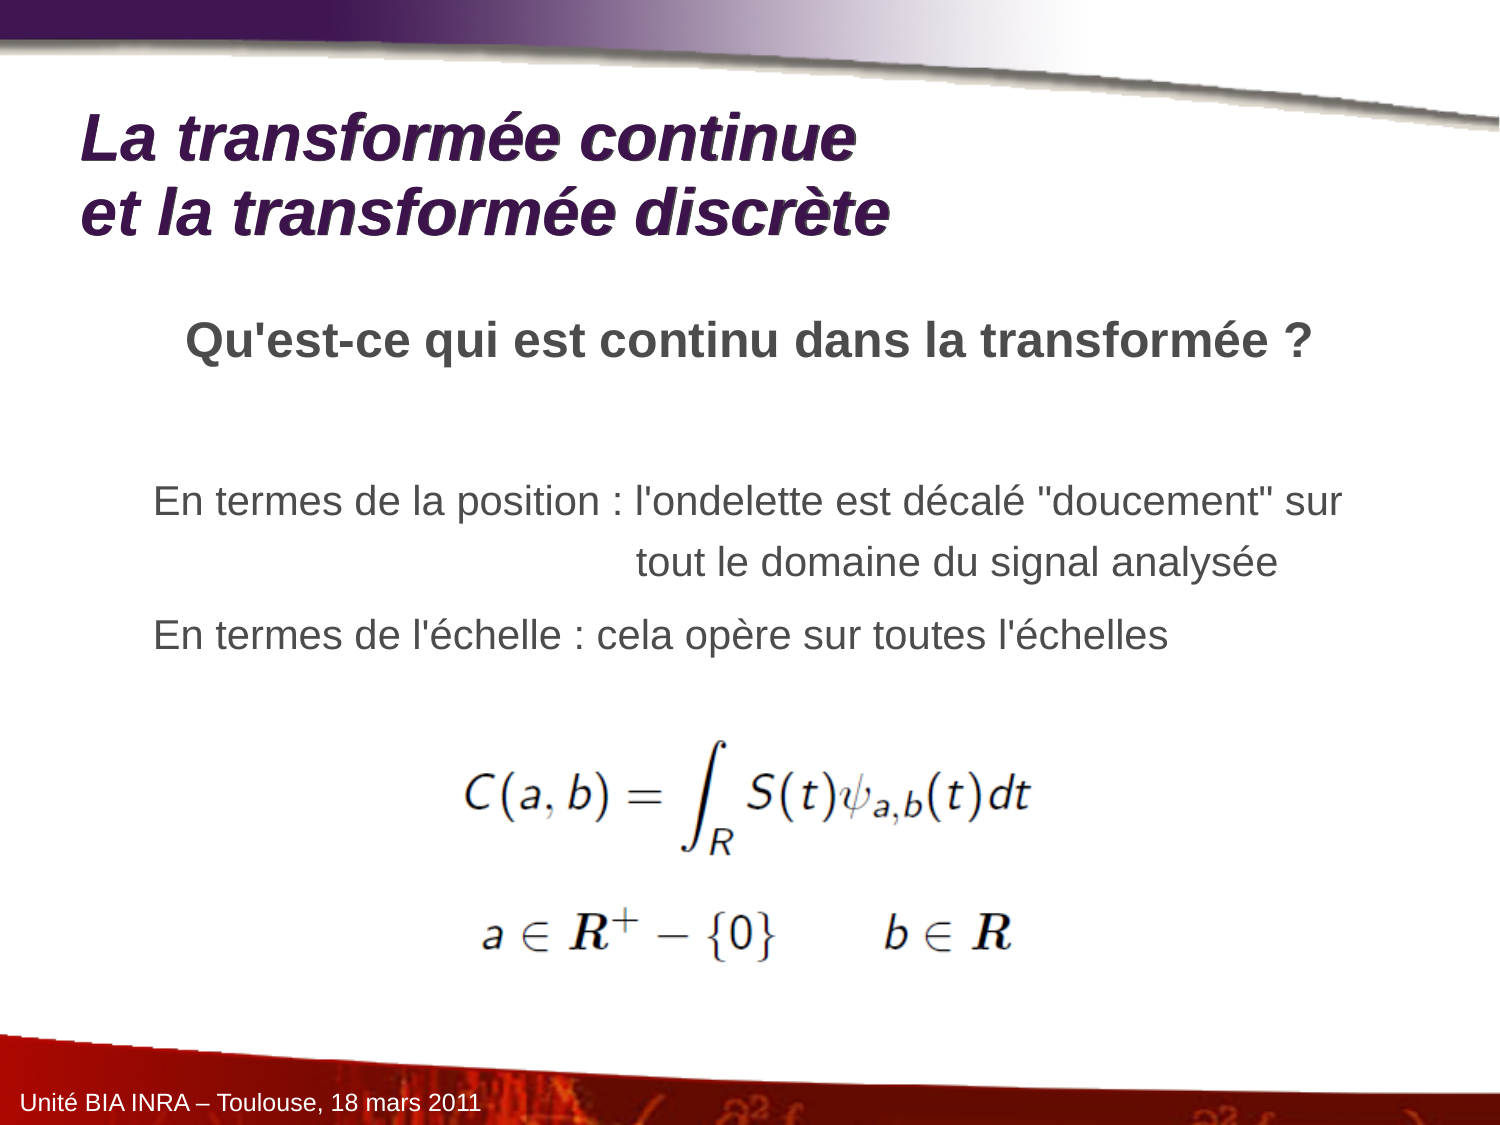

La transformée continue et la transformée discrète
# Qu'est-ce qui est continu dans la transformée ?
En termes de la position : l'ondelette est décalé "doucement" sur tout le domaine du signal analysée
En termes de l'échelle : cela opère sur toutes l'échelles